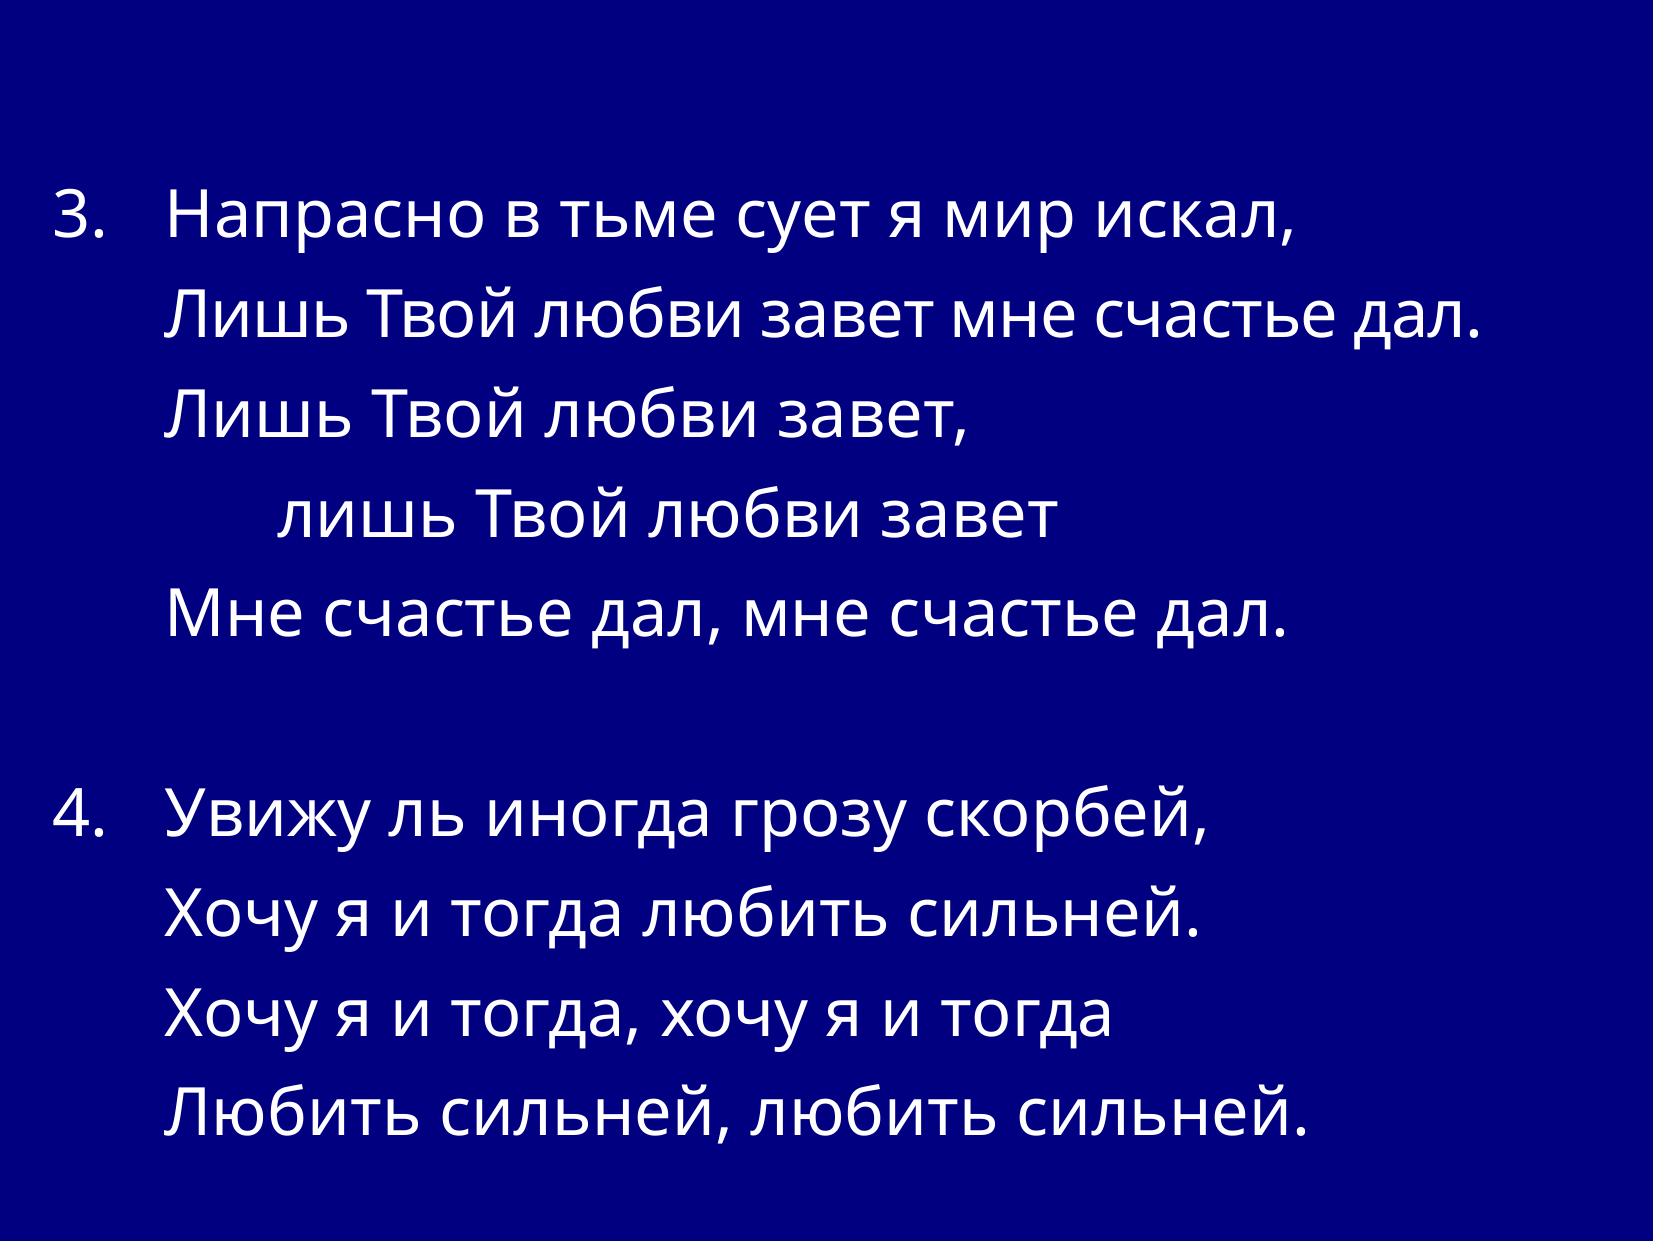

3.	Напрасно в тьме сует я мир искал,
	Лишь Твой любви завет мне счастье дал.
	Лишь Твой любви завет,
		лишь Твой любви завет
	Мне счастье дал, мне счастье дал.
4.	Увижу ль иногда грозу скорбей,
	Хочу я и тогда любить сильней.
	Хочу я и тогда, хочу я и тогда
	Любить сильней, любить сильней.